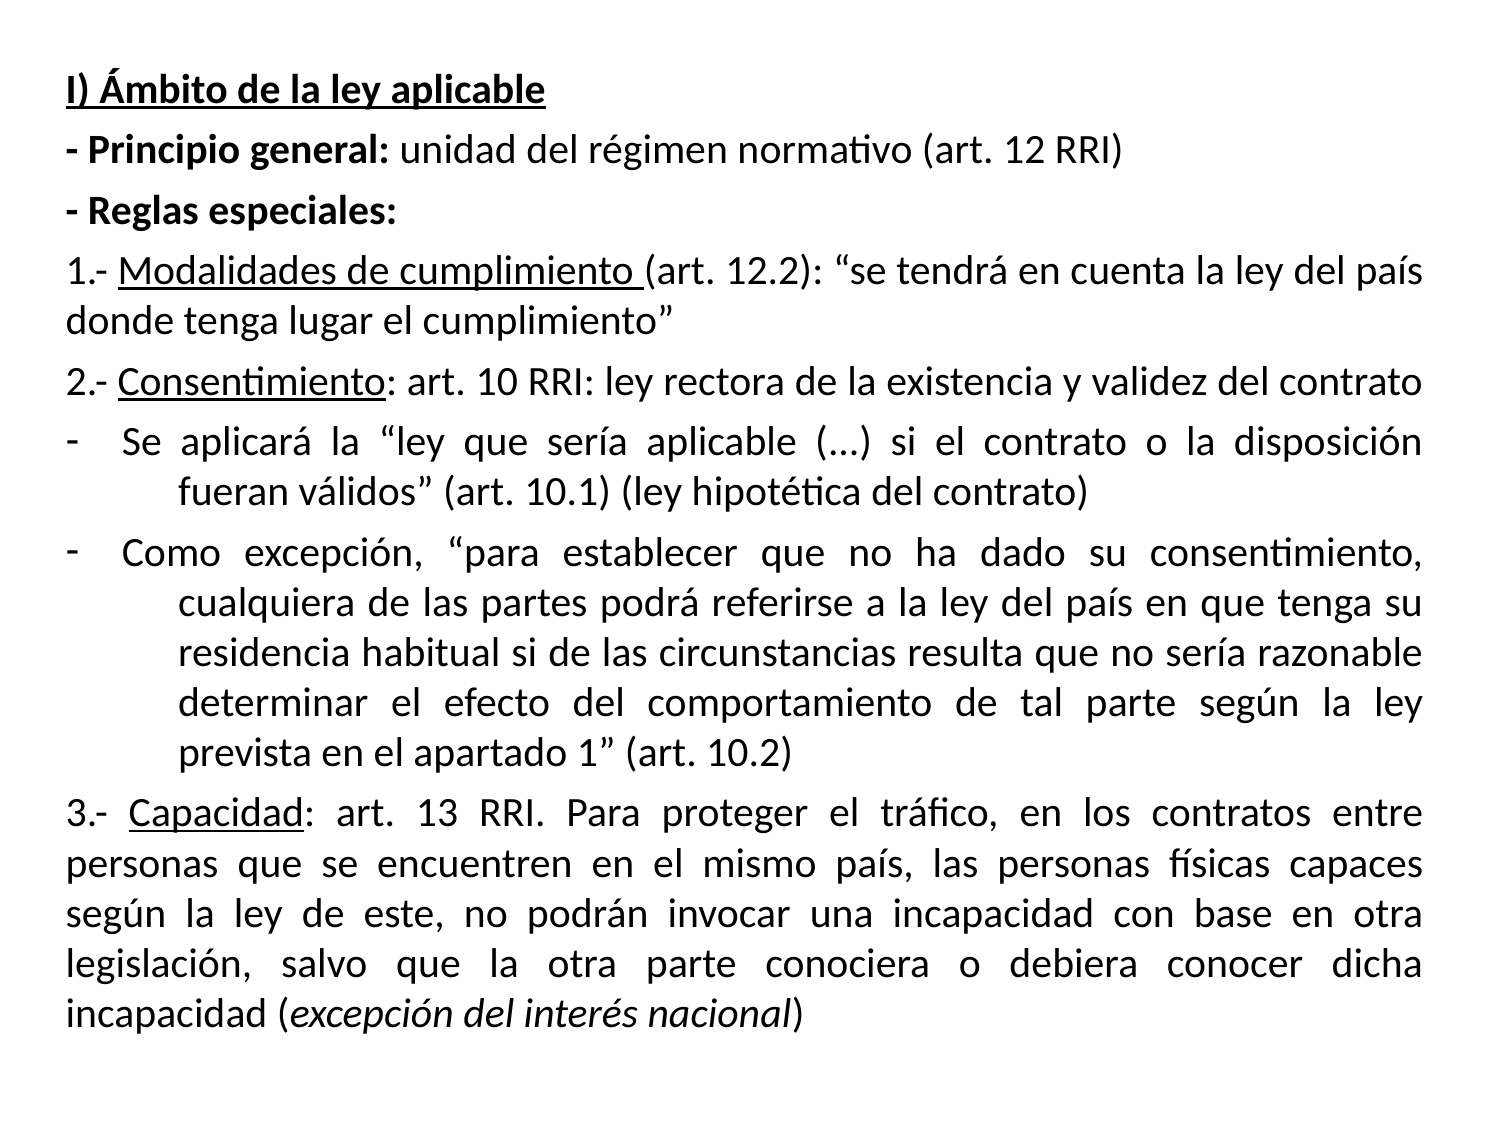

# I) Ámbito de la ley aplicable
- Principio general: unidad del régimen normativo (art. 12 RRI)
- Reglas especiales:
1.- Modalidades de cumplimiento (art. 12.2): “se tendrá en cuenta la ley del país donde tenga lugar el cumplimiento”
2.- Consentimiento: art. 10 RRI: ley rectora de la existencia y validez del contrato
Se aplicará la “ley que sería aplicable (...) si el contrato o la disposición fueran válidos” (art. 10.1) (ley hipotética del contrato)
Como excepción, “para establecer que no ha dado su consentimiento, cualquiera de las partes podrá referirse a la ley del país en que tenga su residencia habitual si de las circunstancias resulta que no sería razonable determinar el efecto del comportamiento de tal parte según la ley prevista en el apartado 1” (art. 10.2)
3.- Capacidad: art. 13 RRI. Para proteger el tráfico, en los contratos entre personas que se encuentren en el mismo país, las personas físicas capaces según la ley de este, no podrán invocar una incapacidad con base en otra legislación, salvo que la otra parte conociera o debiera conocer dicha incapacidad (excepción del interés nacional)